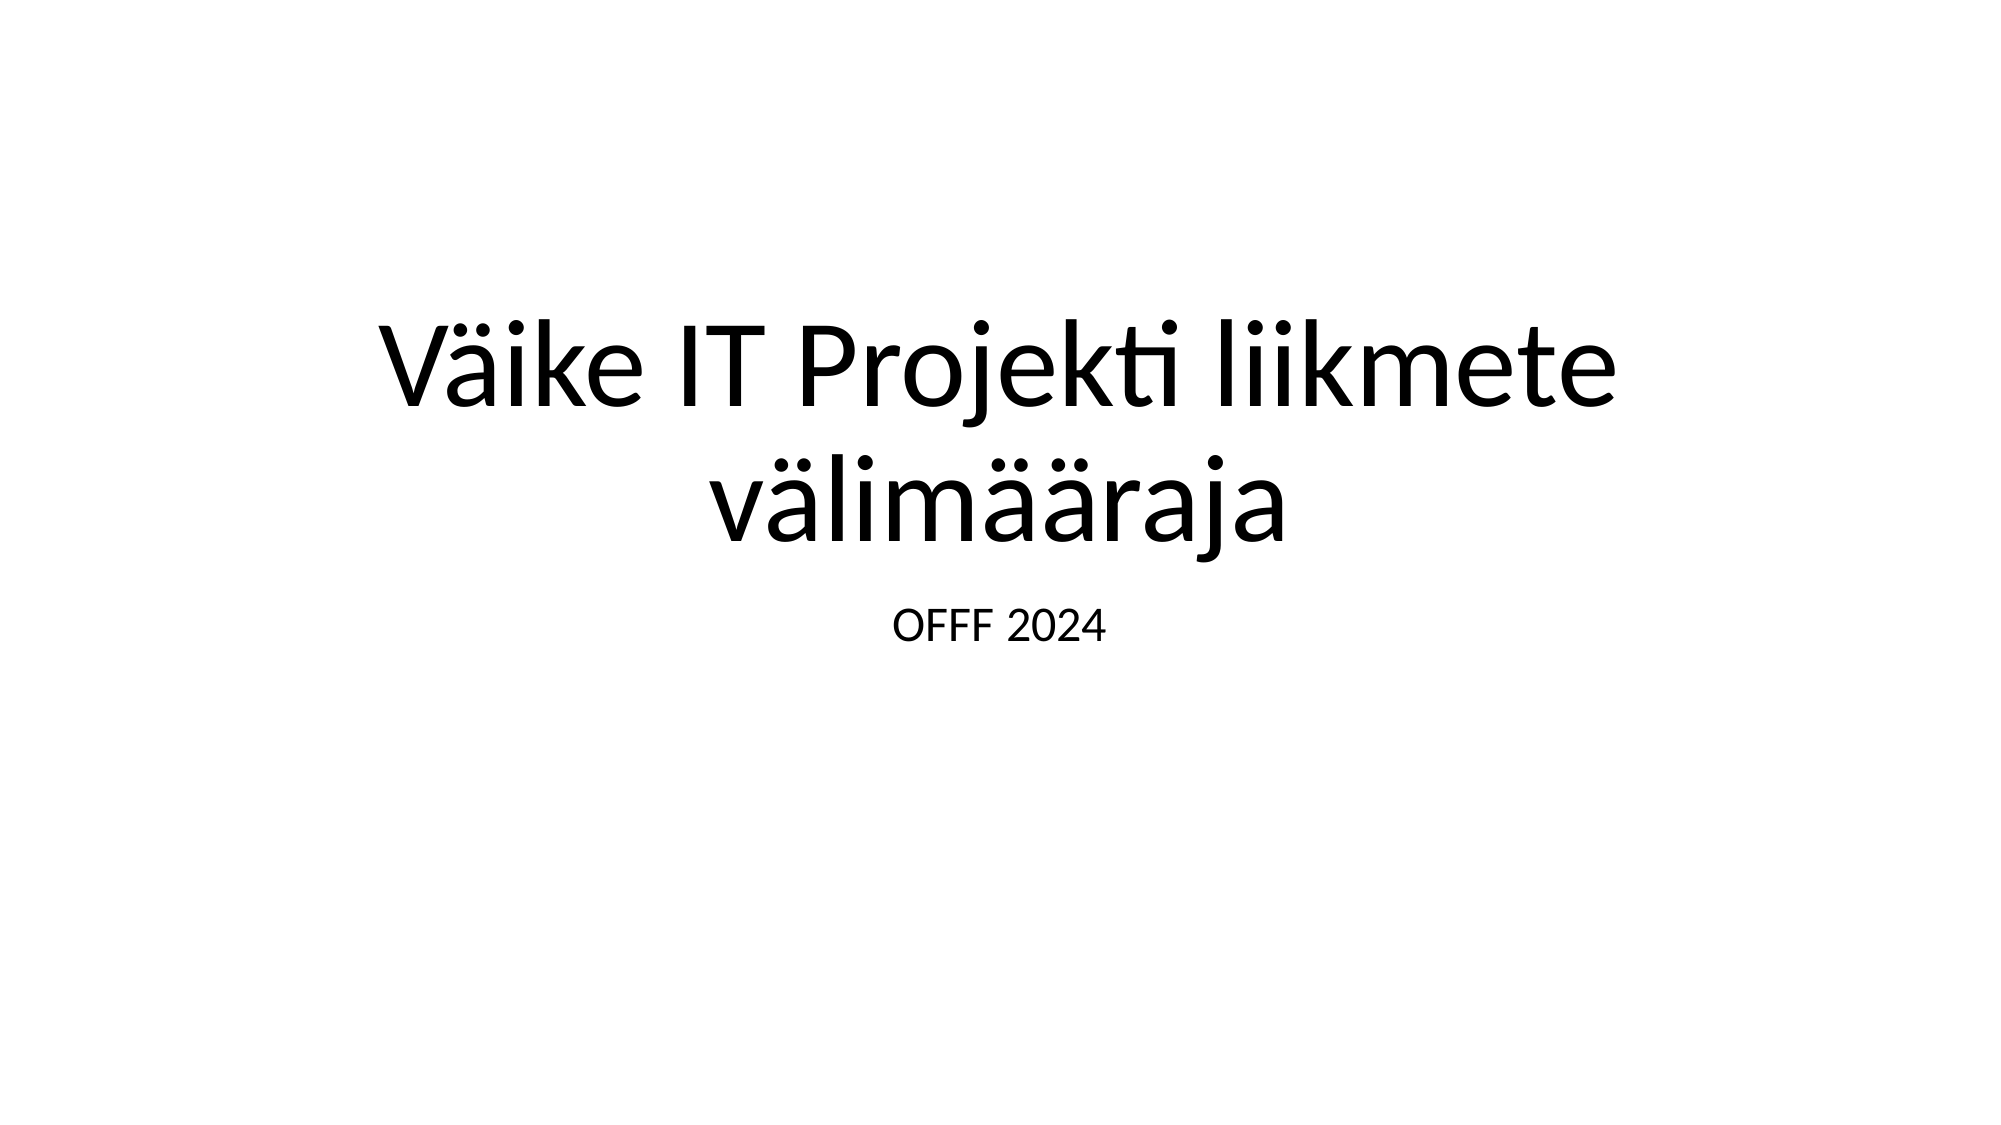

# Väike IT Projekti liikmete välimääraja
OFFF 2024